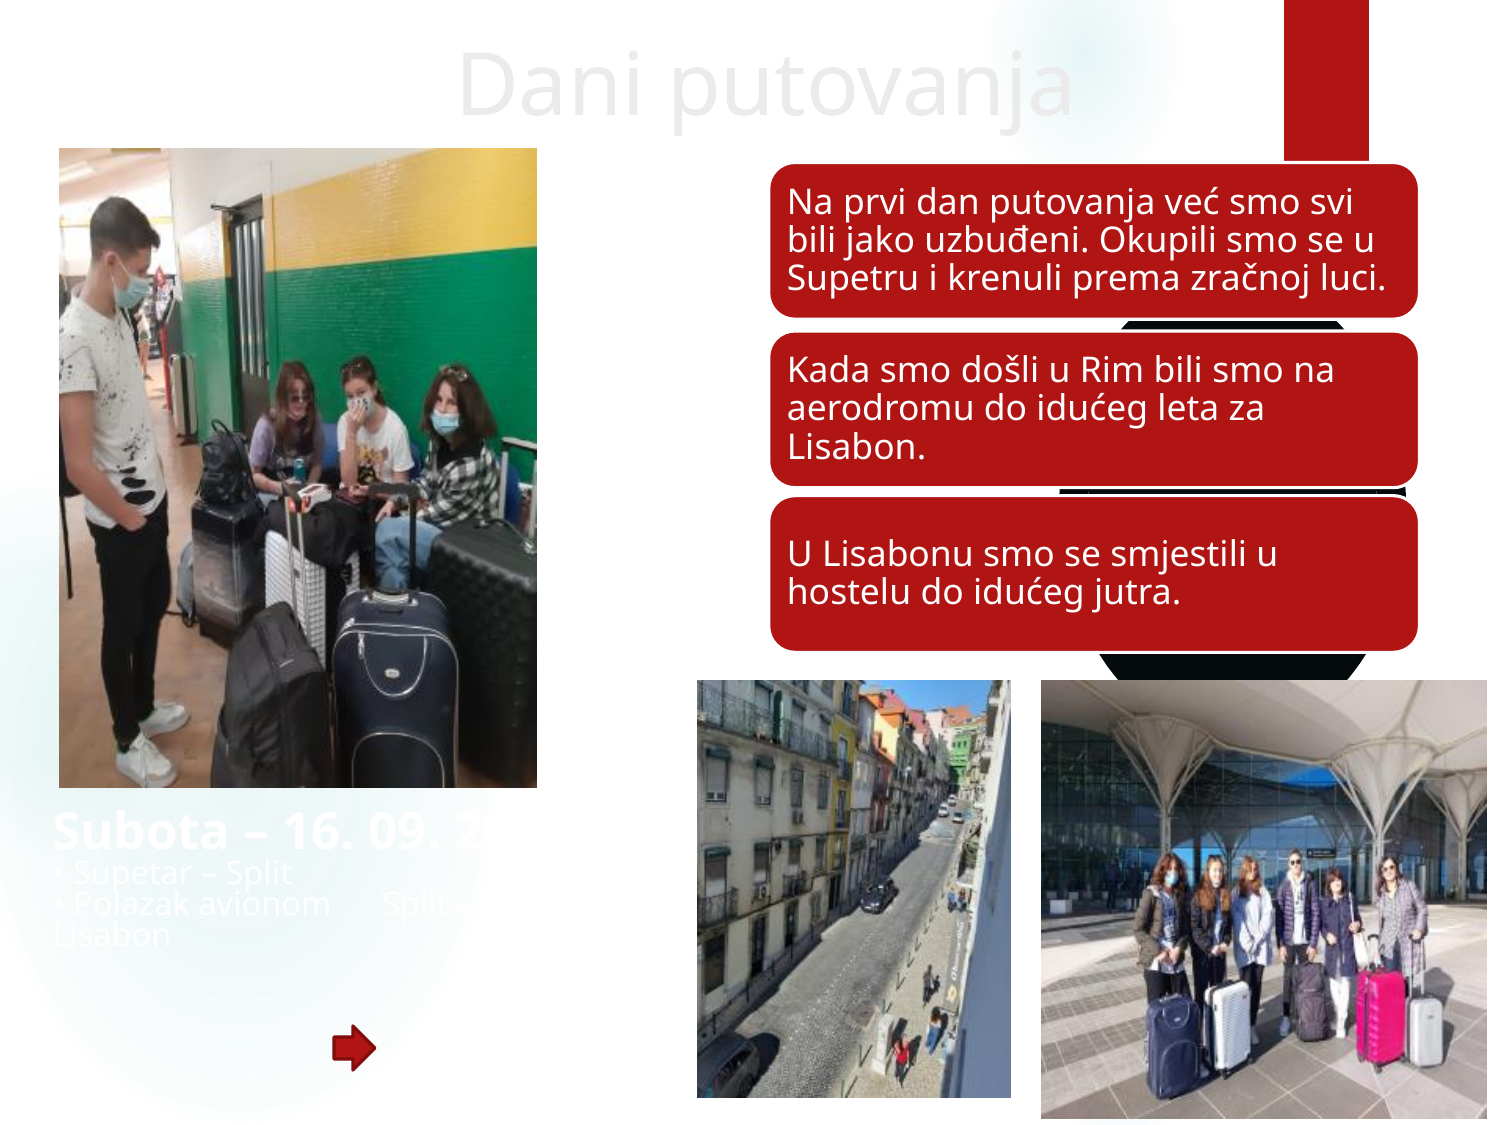

# Dani putovanja
Na prvi dan putovanja već smo svi bili jako uzbuđeni. Okupili smo se u Supetru i krenuli prema zračnoj luci.
Kada smo došli u Rim bili smo na aerodromu do idućeg leta za Lisabon.
U Lisabonu smo se smjestili u hostelu do idućeg jutra.
Subota – 16. 09. 2021
• Supetar – Split
• Polazak avionom Split – Rim – Lisabon